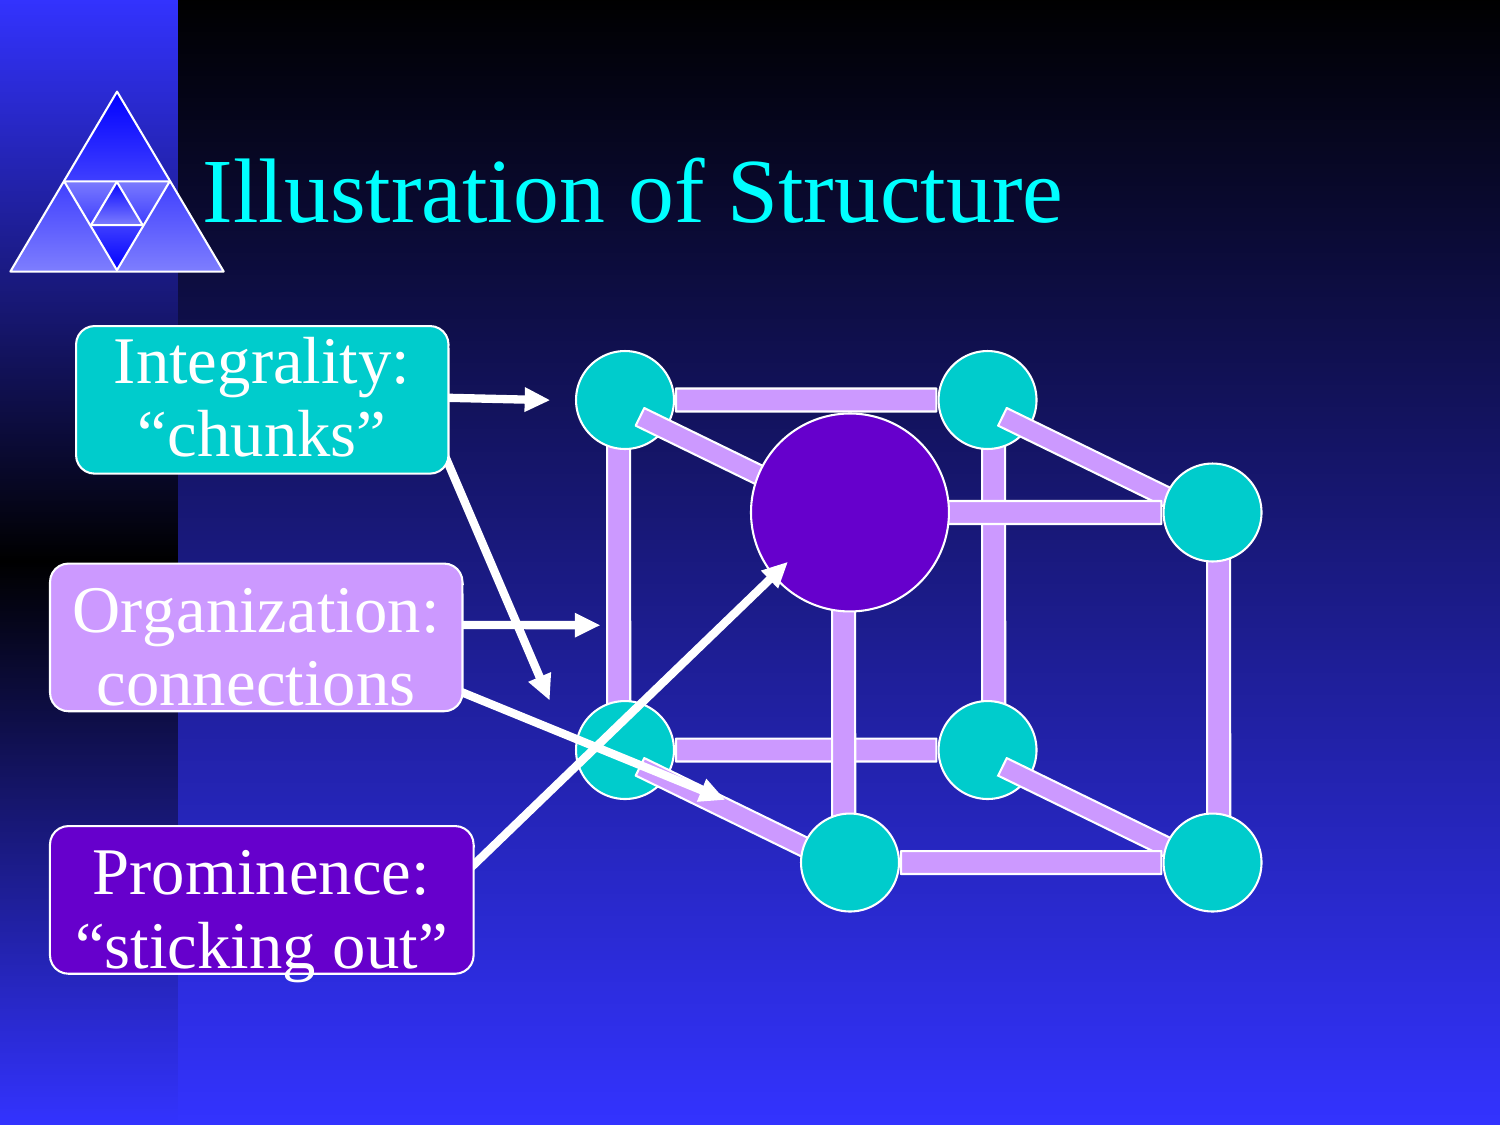

# Illustration of Structure
Integrality:
“chunks”
Prominence:
“sticking out”
Organization:
connections